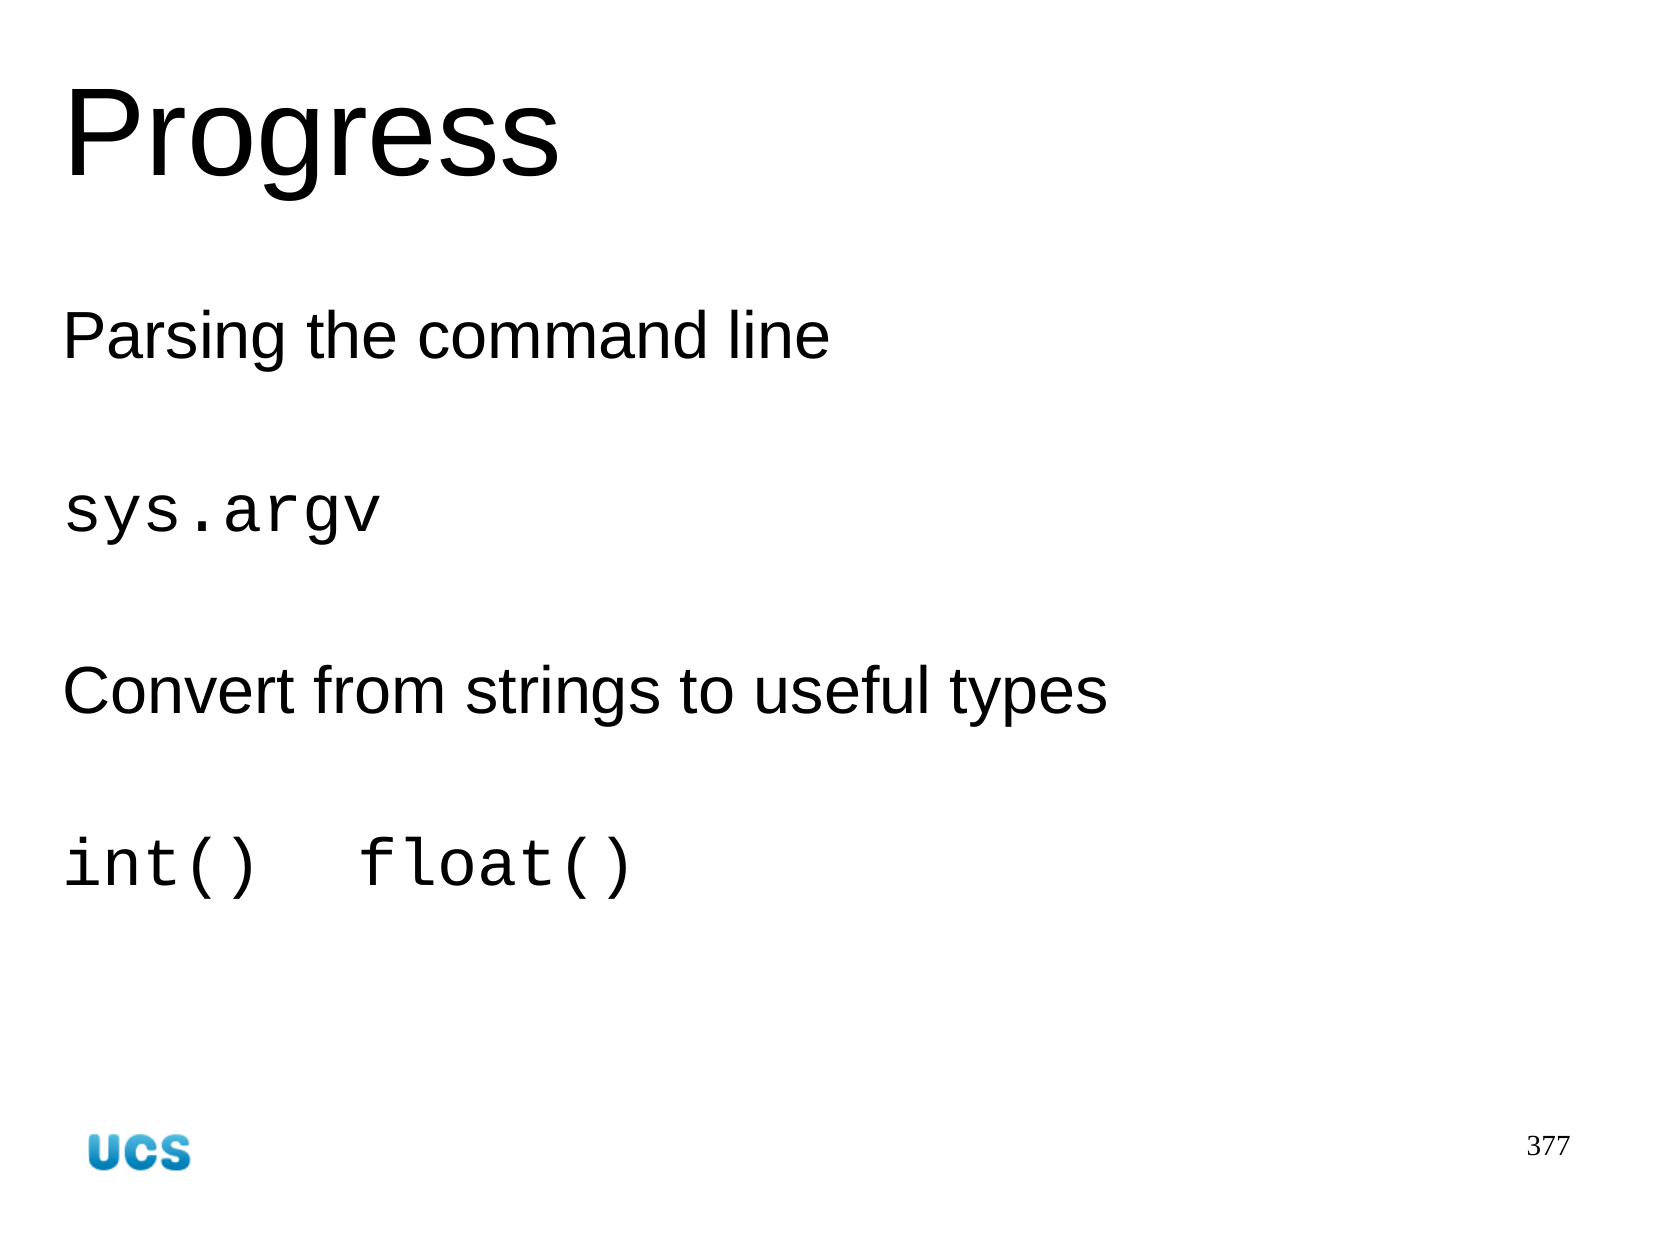

Progress
Parsing the command line
sys.argv
Convert from strings to useful types
int()
float()
377